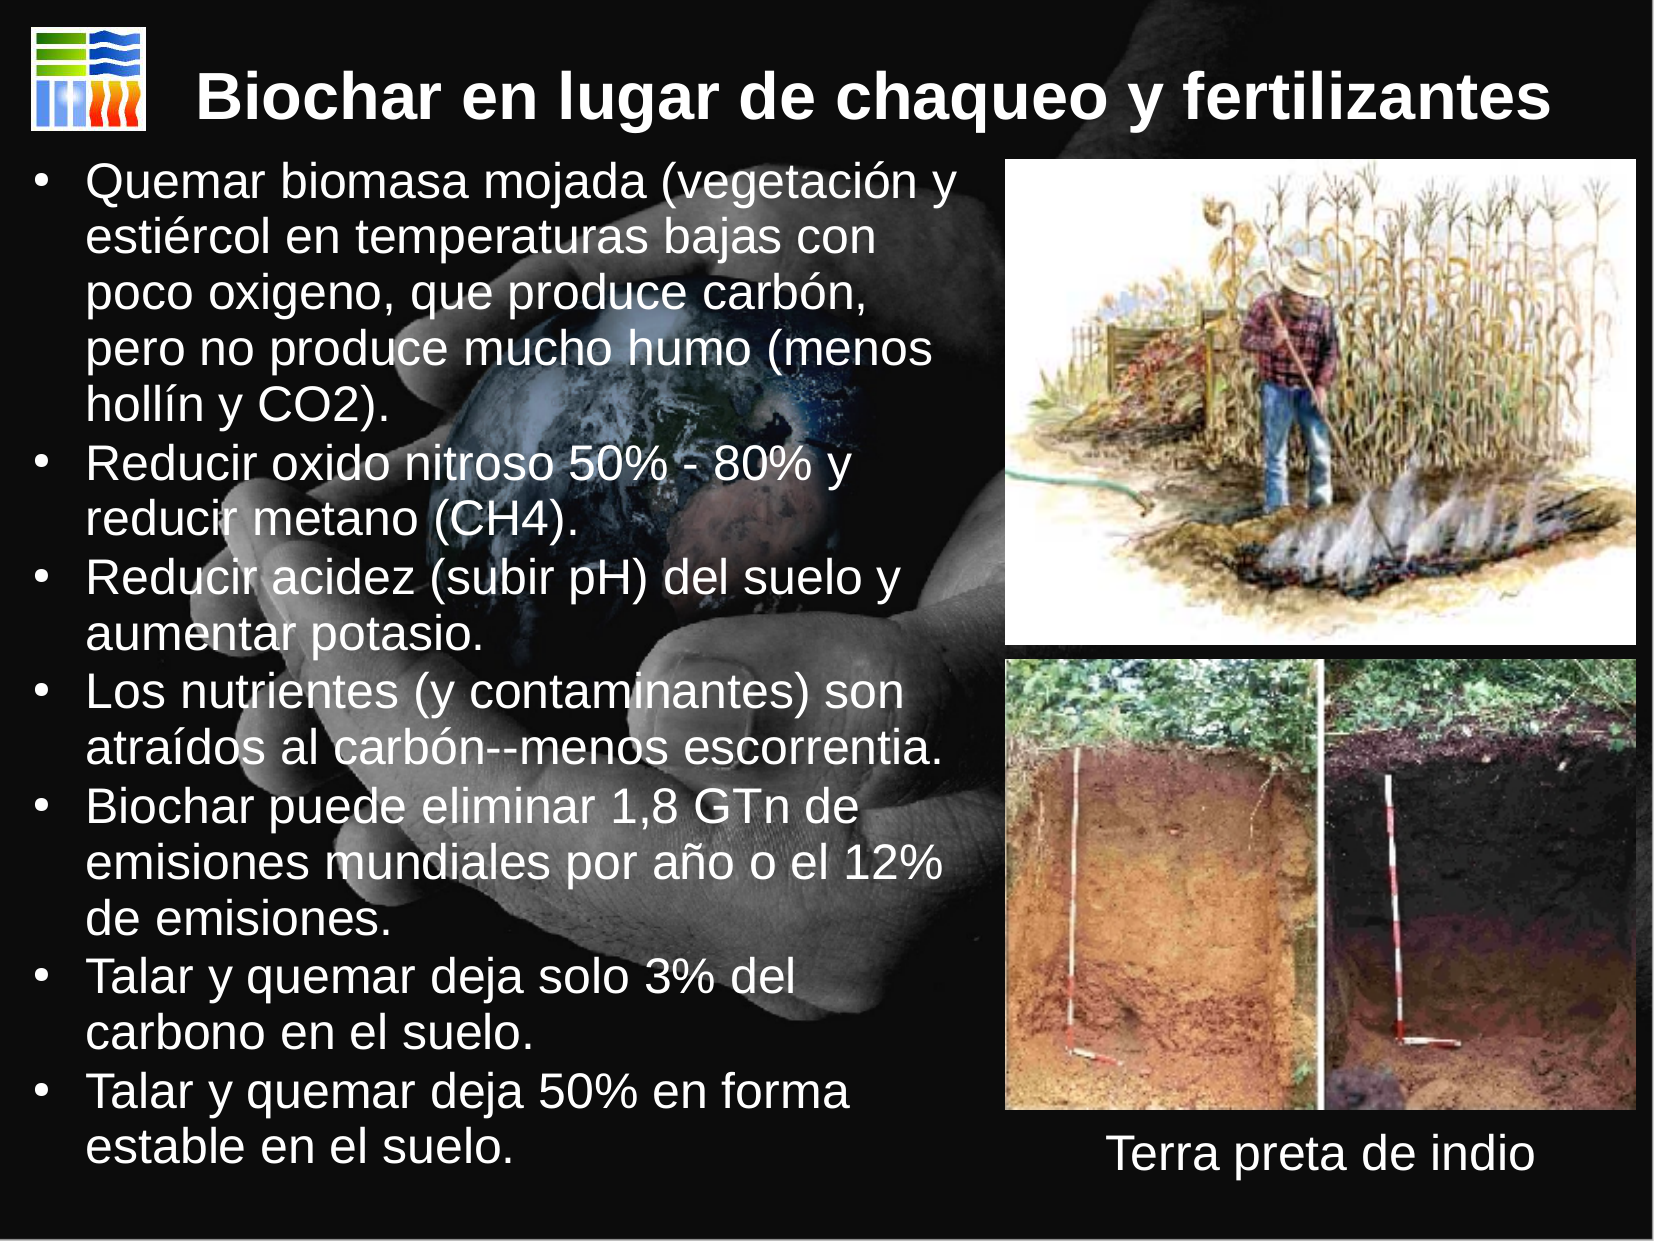

Biochar en lugar de chaqueo y fertilizantes
# Quemar biomasa mojada (vegetación y estiércol en temperaturas bajas con poco oxigeno, que produce carbón, pero no produce mucho humo (menos hollín y CO2).
Reducir oxido nitroso 50% - 80% y reducir metano (CH4).
Reducir acidez (subir pH) del suelo y aumentar potasio.
Los nutrientes (y contaminantes) son atraídos al carbón--menos escorrentia.
Biochar puede eliminar 1,8 GTn de emisiones mundiales por año o el 12% de emisiones.
Talar y quemar deja solo 3% del carbono en el suelo.
Talar y quemar deja 50% en forma estable en el suelo.
Terra preta de indio